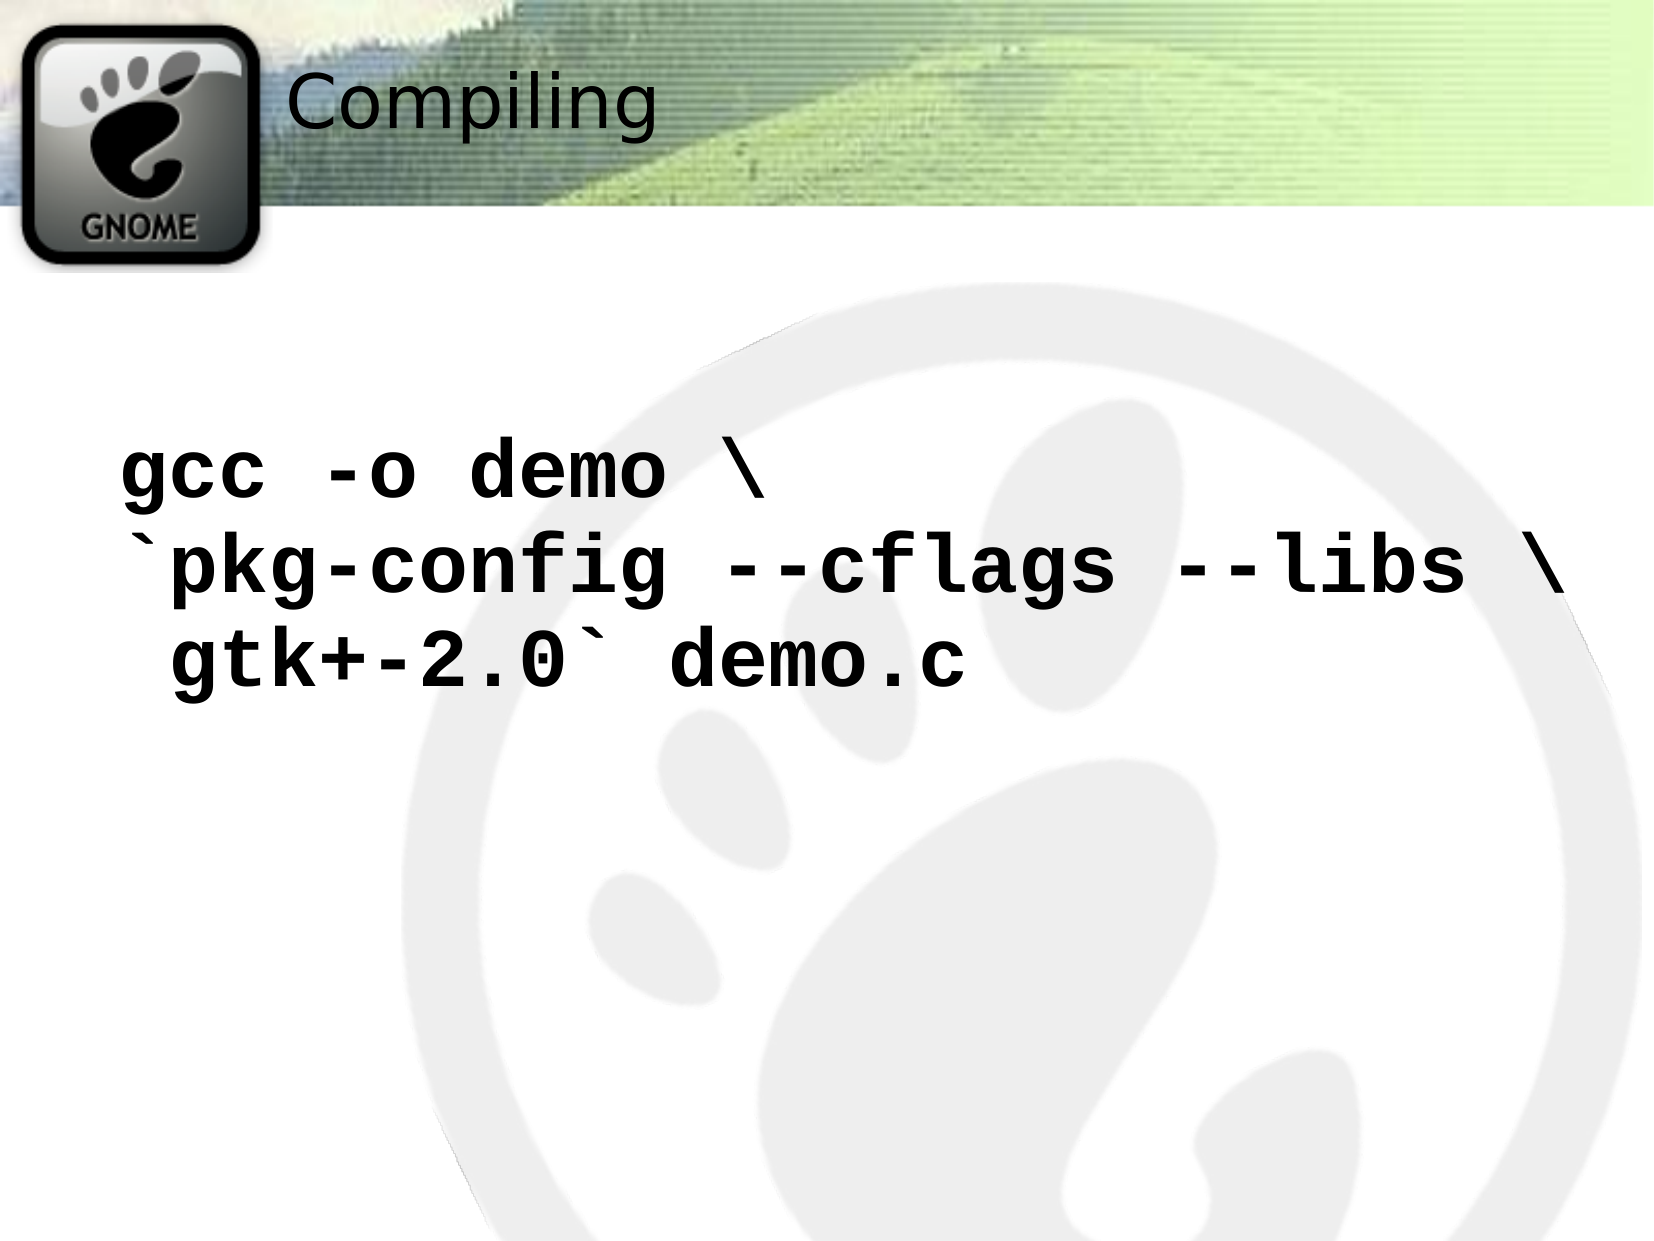

# Compiling
gcc -o demo \
`pkg-config --cflags --libs \
 gtk+-2.0` demo.c